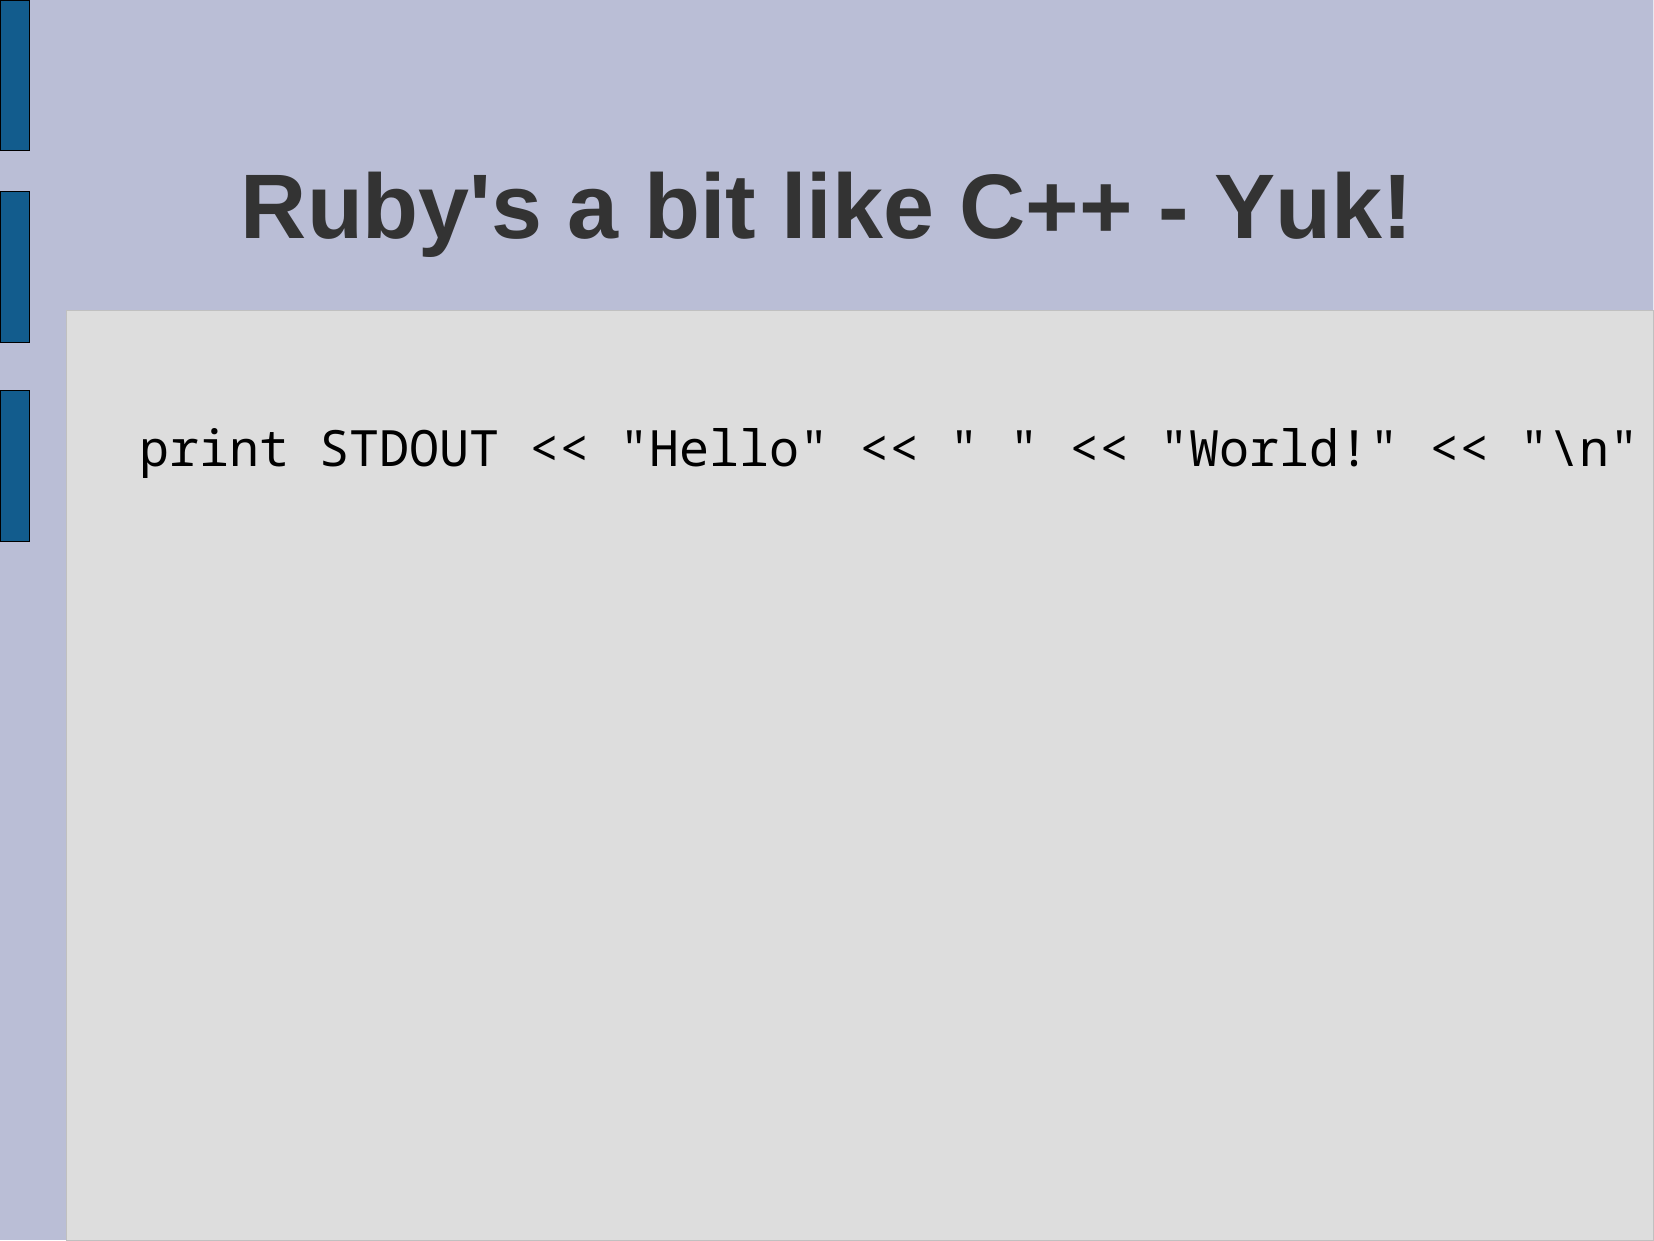

#
Ruby's a bit like C++ - Yuk!
print STDOUT << "Hello" << " " << "World!" << "\n"